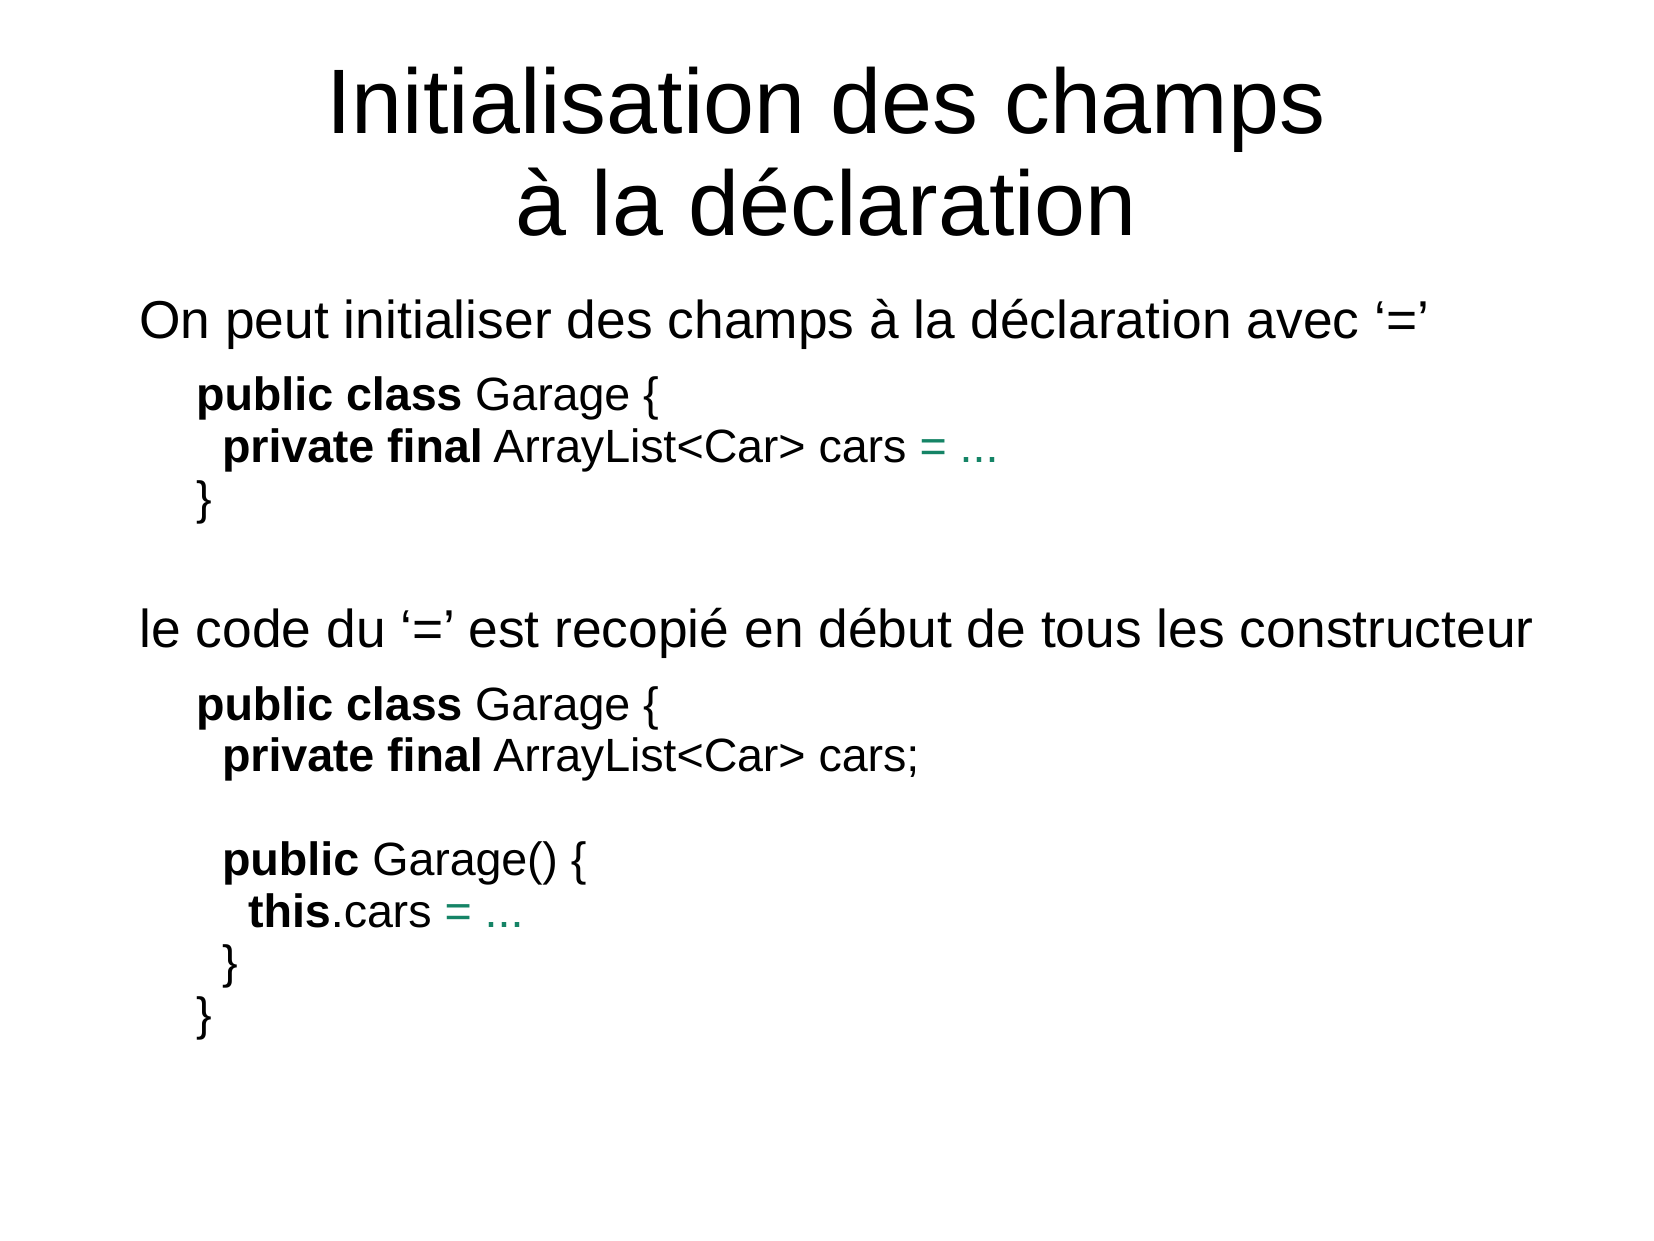

# Initialisation des champs à la déclaration
On peut initialiser des champs à la déclaration avec ‘=’
public class Garage {
 private final ArrayList<Car> cars = ...
}
le code du ‘=’ est recopié en début de tous les constructeur
public class Garage {
 private final ArrayList<Car> cars;
 public Garage() {
 this.cars = ...
 }
}